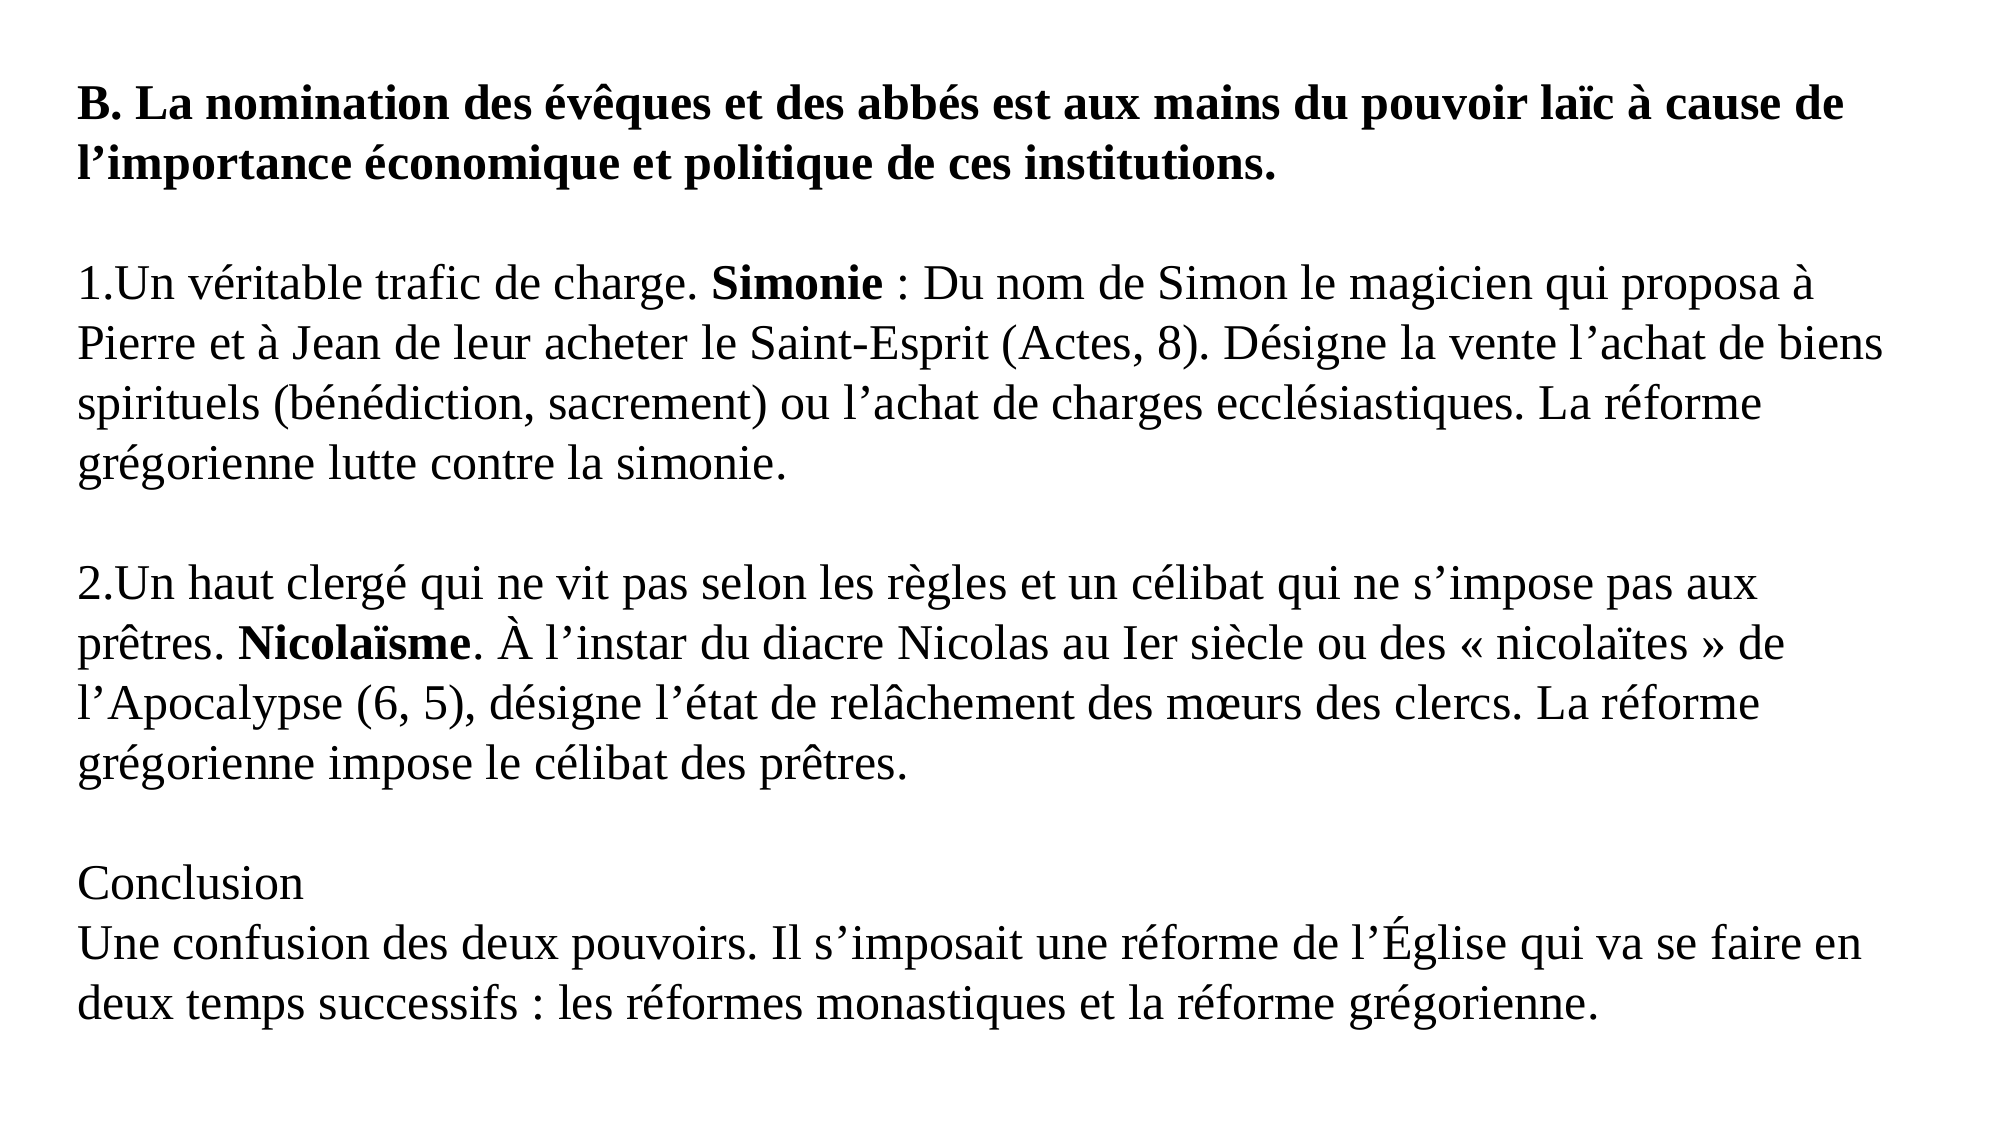

B. La nomination des évêques et des abbés est aux mains du pouvoir laïc à cause de l’importance économique et politique de ces institutions.
1.Un véritable trafic de charge. Simonie : Du nom de Simon le magicien qui proposa à Pierre et à Jean de leur acheter le Saint-Esprit (Actes, 8). Désigne la vente l’achat de biens spirituels (bénédiction, sacrement) ou l’achat de charges ecclésiastiques. La réforme grégorienne lutte contre la simonie.
2.Un haut clergé qui ne vit pas selon les règles et un célibat qui ne s’impose pas aux prêtres. Nicolaïsme. À l’instar du diacre Nicolas au Ier siècle ou des « nicolaïtes » de l’Apocalypse (6, 5), désigne l’état de relâchement des mœurs des clercs. La réforme grégorienne impose le célibat des prêtres.
Conclusion
Une confusion des deux pouvoirs. Il s’imposait une réforme de l’Église qui va se faire en deux temps successifs : les réformes monastiques et la réforme grégorienne.